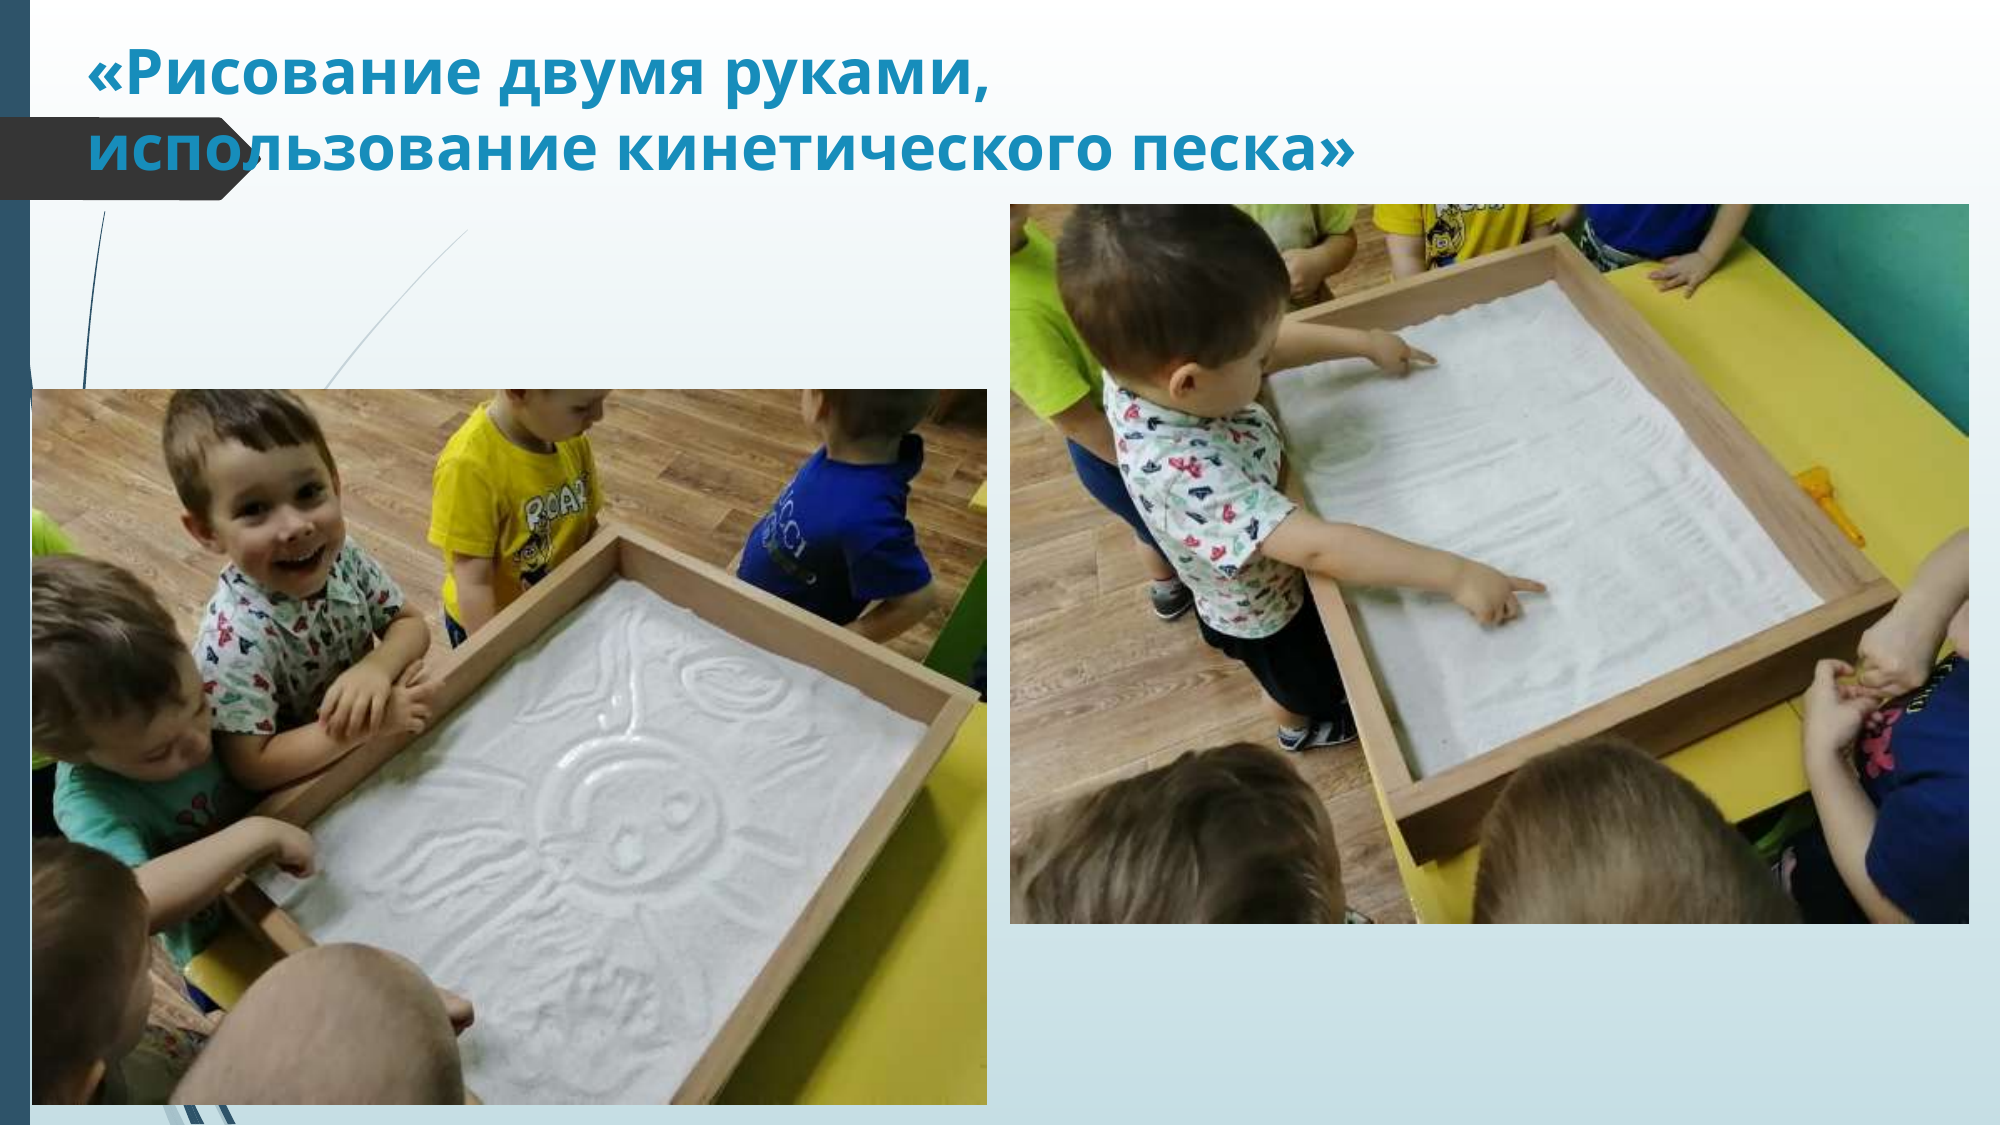

# «Рисование двумя руками, использование кинетического песка»